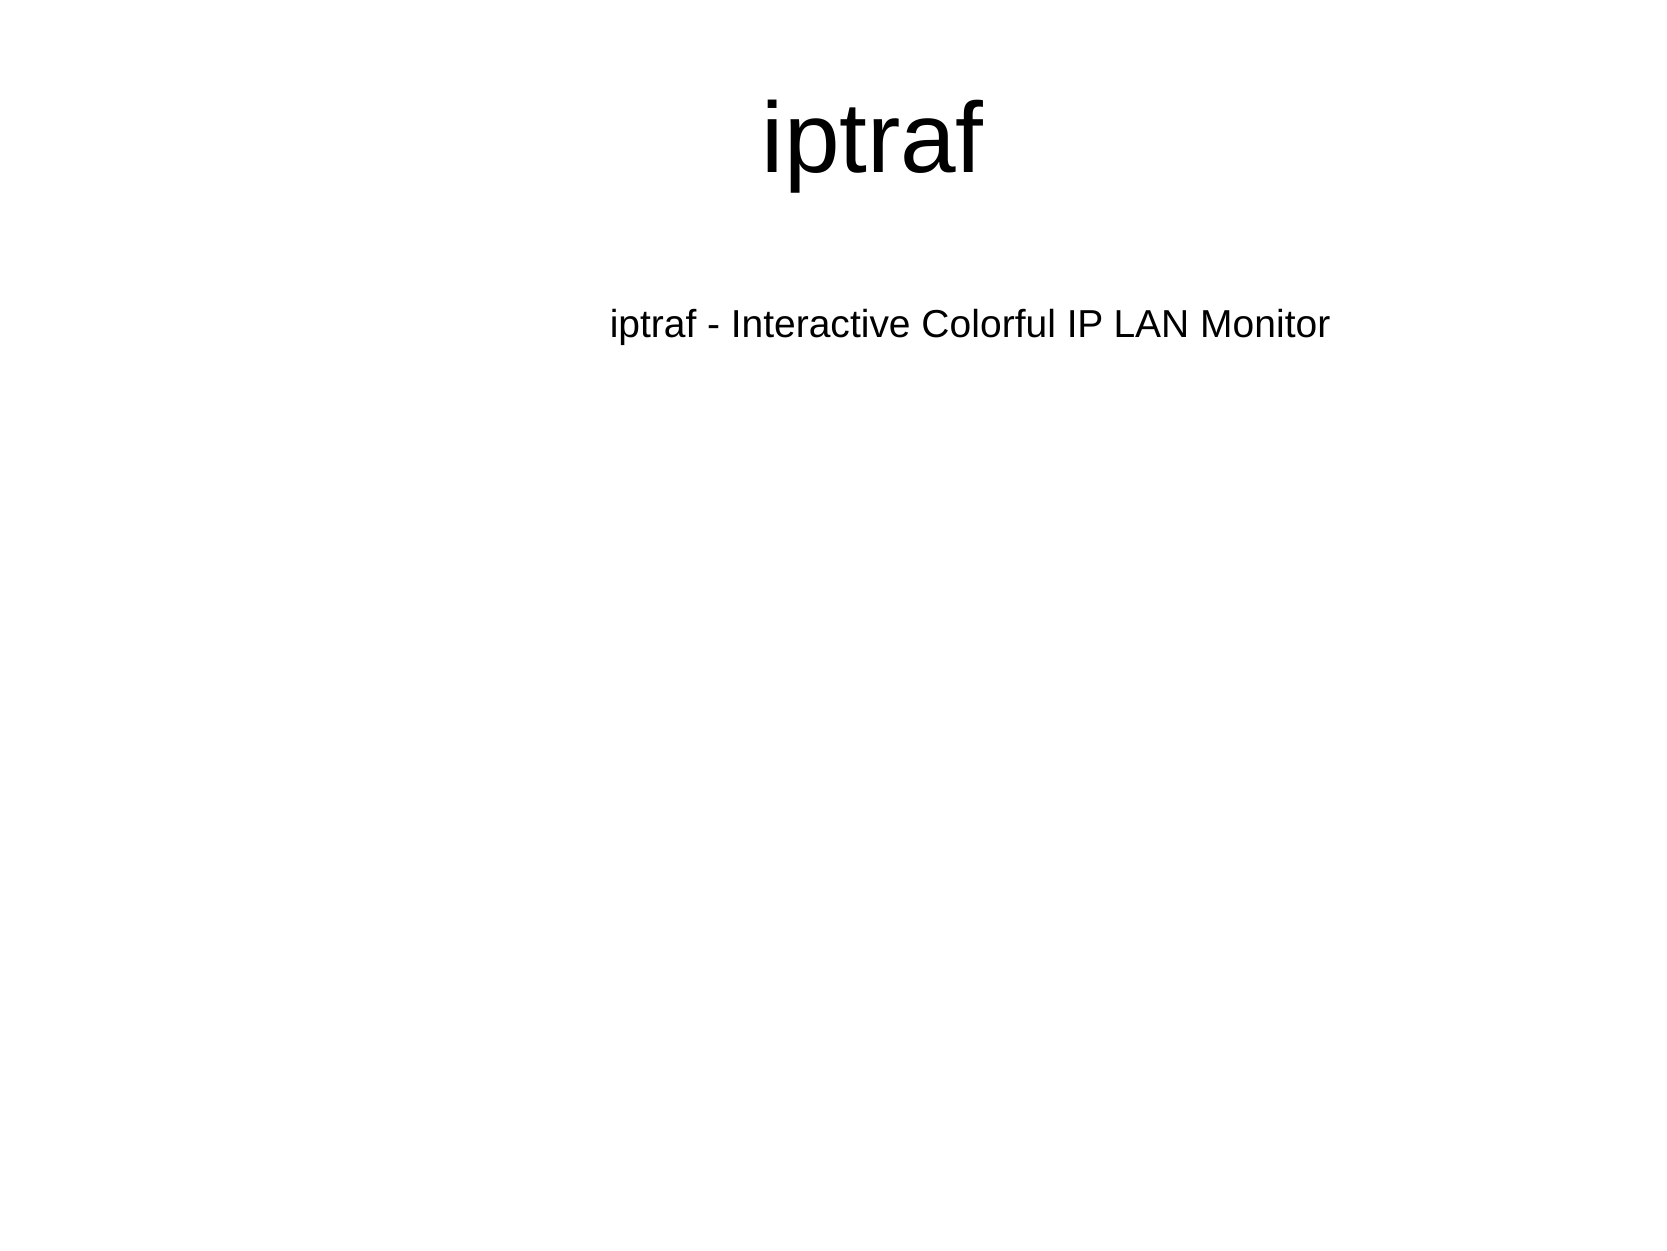

# iptraf
       iptraf - Interactive Colorful IP LAN Monitor